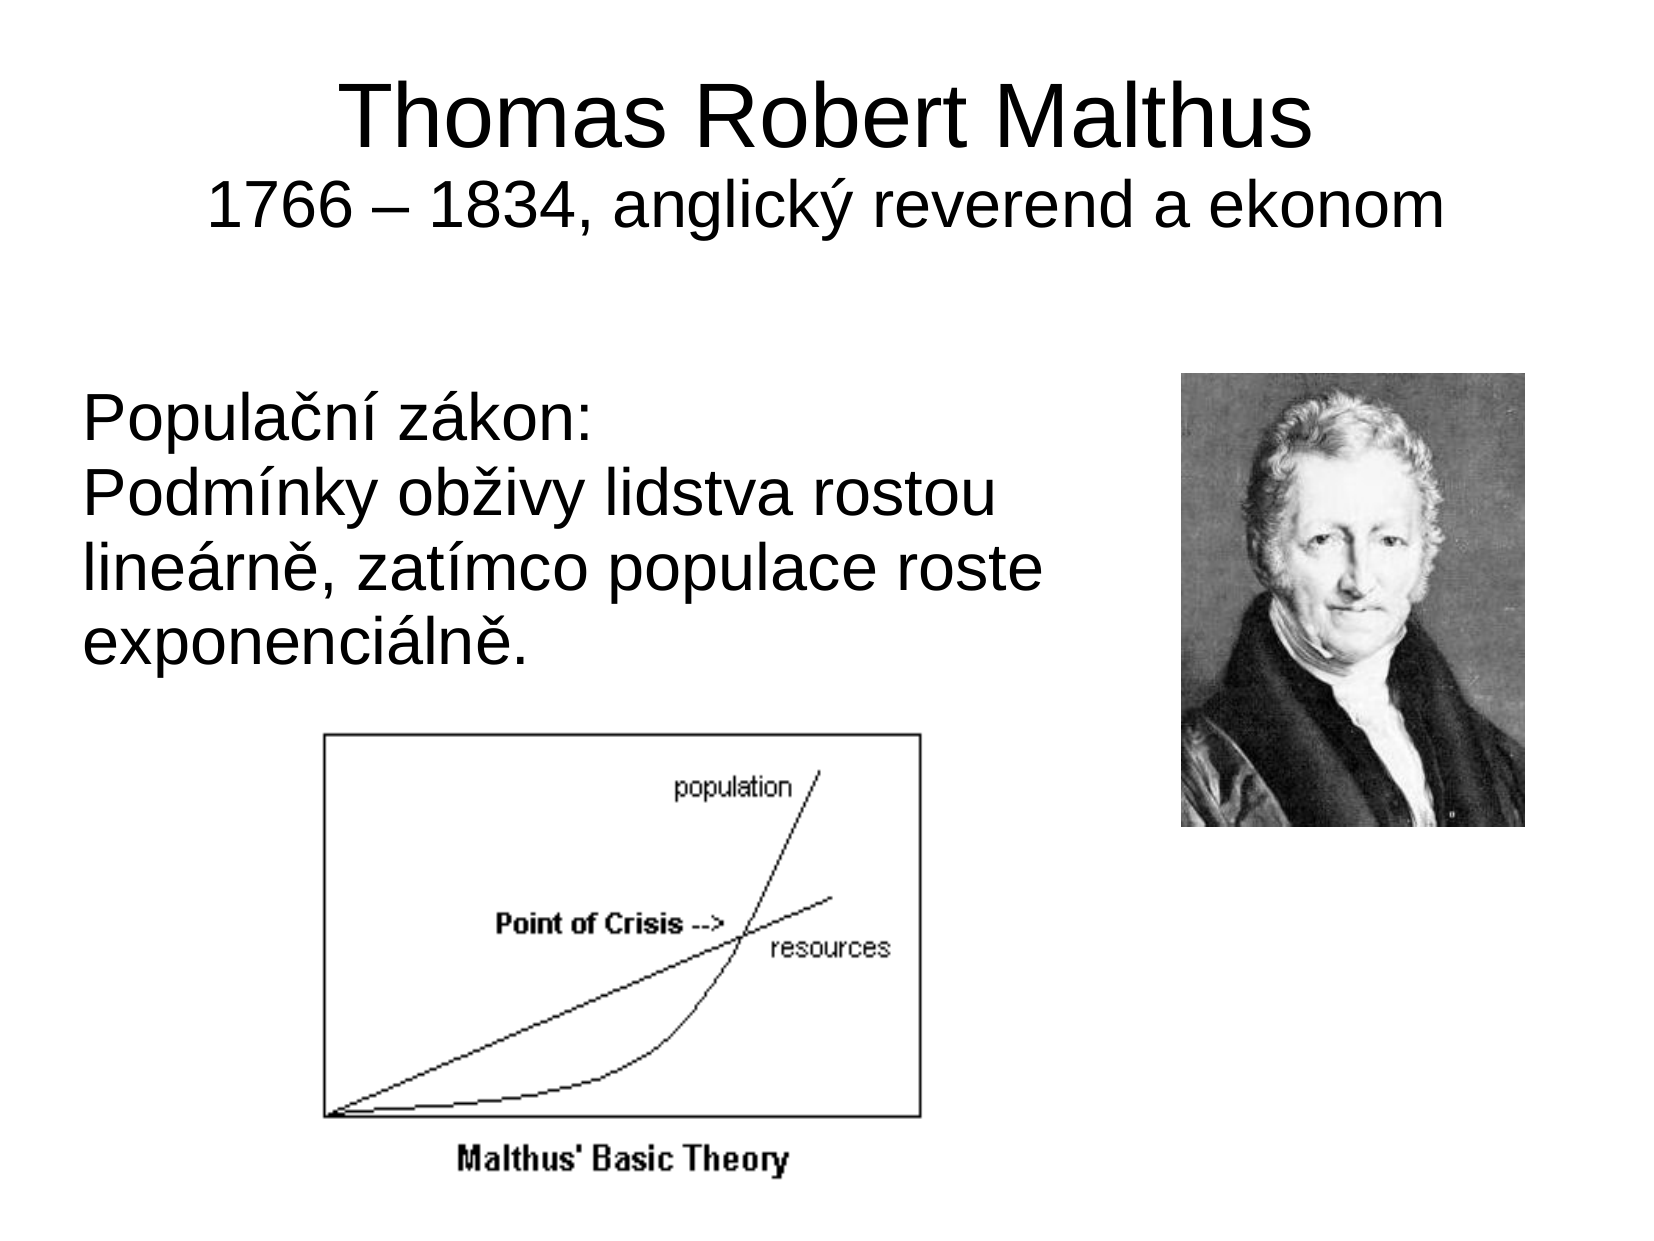

# Thomas Robert Malthus 1766 – 1834, anglický reverend a ekonom
Populační zákon:
Podmínky obživy lidstva rostou lineárně, zatímco populace roste exponenciálně.